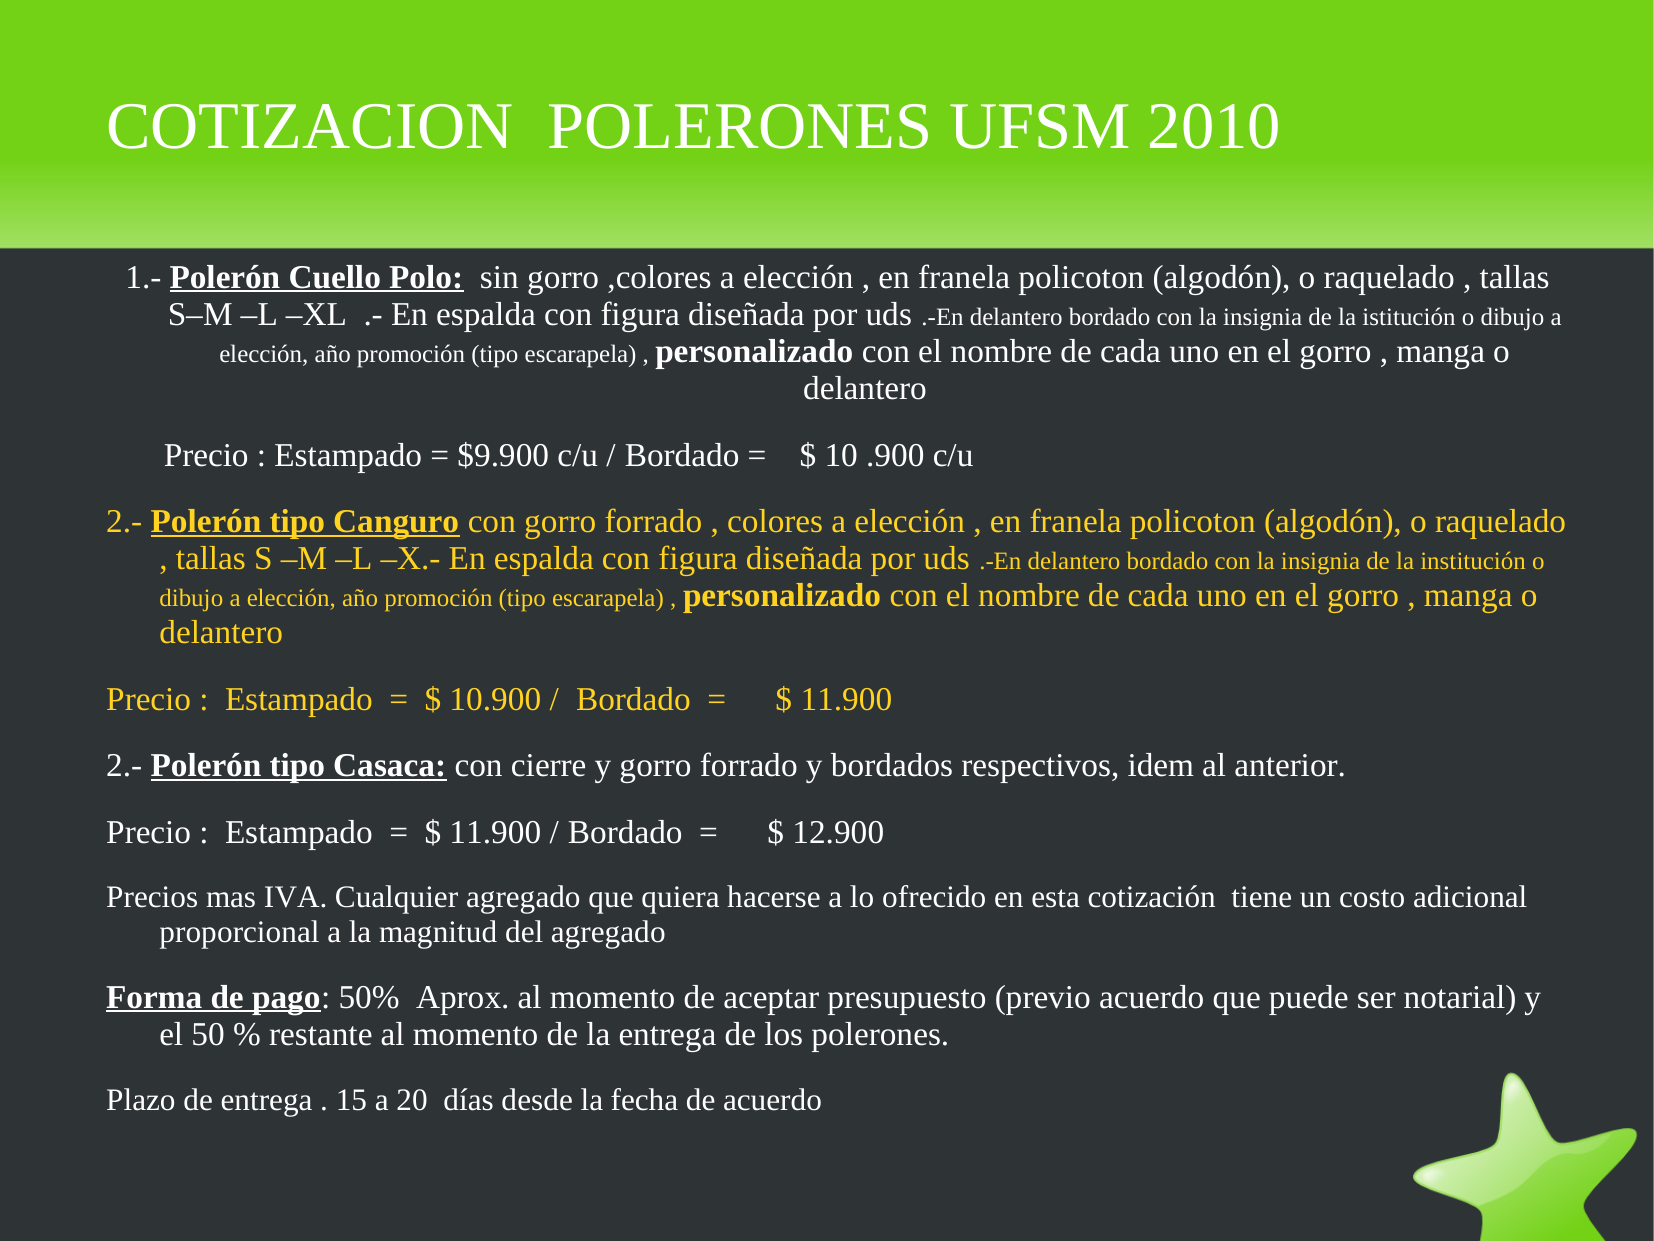

# COTIZACION POLERONES UFSM 2010
1.- Polerón Cuello Polo: sin gorro ,colores a elección , en franela policoton (algodón), o raquelado , tallas S–M –L –XL .- En espalda con figura diseñada por uds .-En delantero bordado con la insignia de la istitución o dibujo a elección, año promoción (tipo escarapela) , personalizado con el nombre de cada uno en el gorro , manga o delantero
 Precio : Estampado = $9.900 c/u / Bordado = $ 10 .900 c/u
2.- Polerón tipo Canguro con gorro forrado , colores a elección , en franela policoton (algodón), o raquelado , tallas S –M –L –X.- En espalda con figura diseñada por uds .-En delantero bordado con la insignia de la institución o dibujo a elección, año promoción (tipo escarapela) , personalizado con el nombre de cada uno en el gorro , manga o delantero
Precio : Estampado = $ 10.900 / Bordado = $ 11.900
2.- Polerón tipo Casaca: con cierre y gorro forrado y bordados respectivos, idem al anterior.
Precio : Estampado = $ 11.900 / Bordado = $ 12.900
Precios mas IVA. Cualquier agregado que quiera hacerse a lo ofrecido en esta cotización tiene un costo adicional proporcional a la magnitud del agregado
Forma de pago: 50% Aprox. al momento de aceptar presupuesto (previo acuerdo que puede ser notarial) y el 50 % restante al momento de la entrega de los polerones.
Plazo de entrega . 15 a 20 días desde la fecha de acuerdo